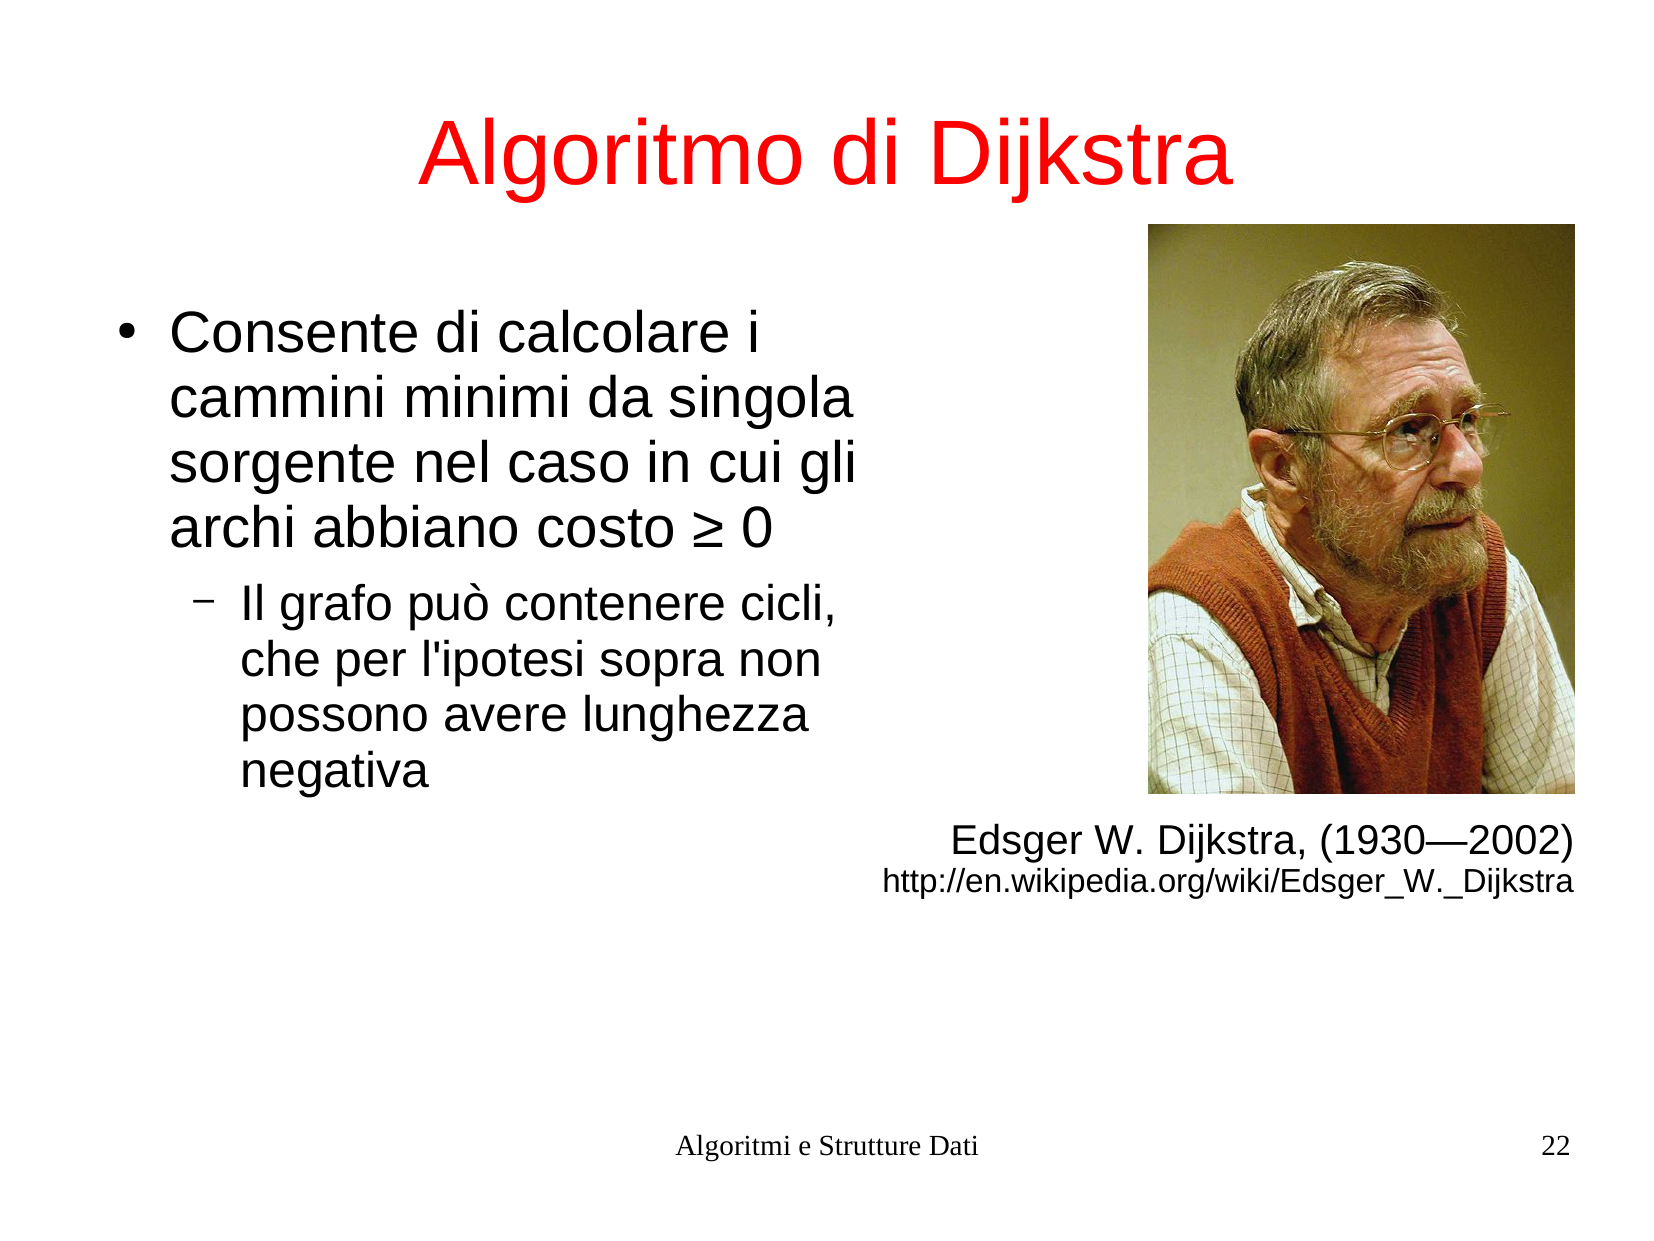

# Algoritmo di Dijkstra
Consente di calcolare i cammini minimi da singola sorgente nel caso in cui gli archi abbiano costo ≥ 0
Il grafo può contenere cicli, che per l'ipotesi sopra non possono avere lunghezza negativa
Edsger W. Dijkstra, (1930—2002)
http://en.wikipedia.org/wiki/Edsger_W._Dijkstra
Algoritmi e Strutture Dati
22